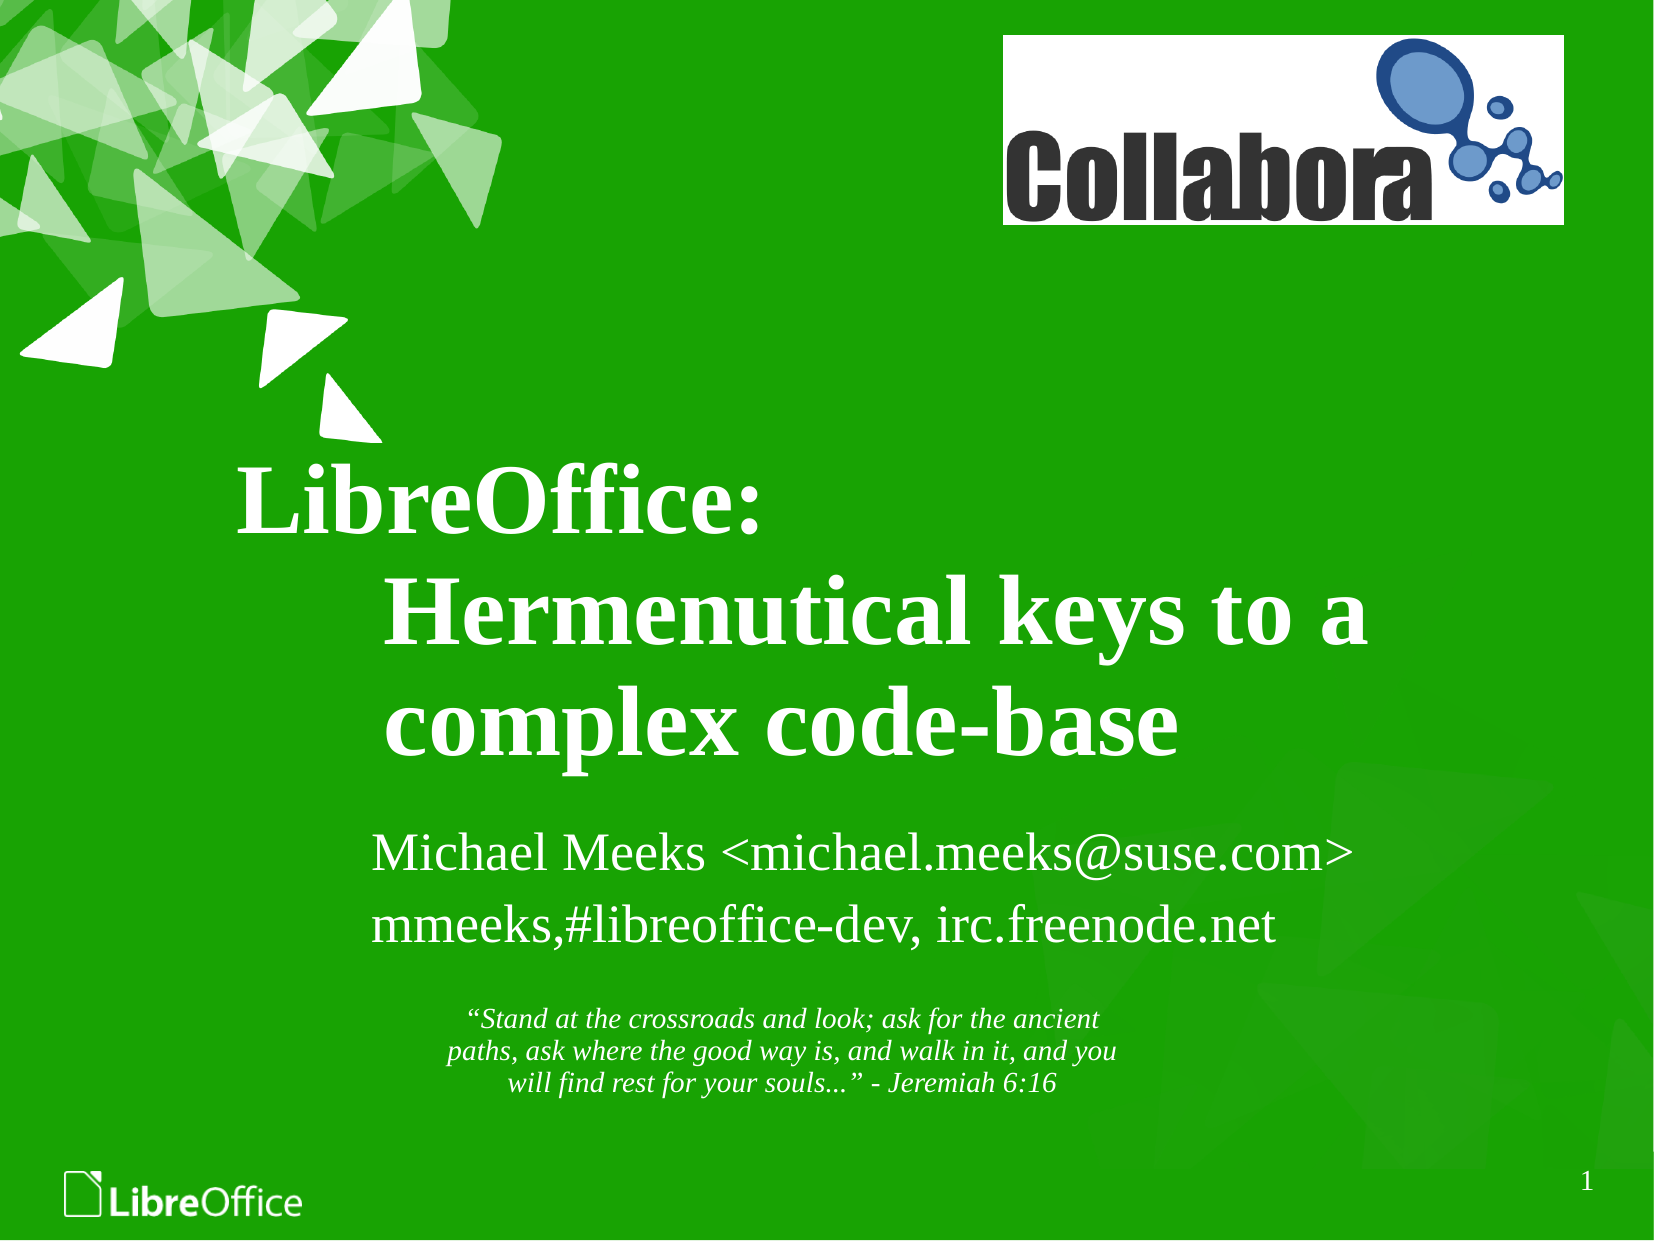

# LibreOffice: Hermenutical keys to a complex code-base
Michael Meeks <michael.meeks@suse.com>
mmeeks,#libreoffice-dev, irc.freenode.net
“Stand at the crossroads and look; ask for the ancient paths, ask where the good way is, and walk in it, and you will find rest for your souls...” - Jeremiah 6:16
1